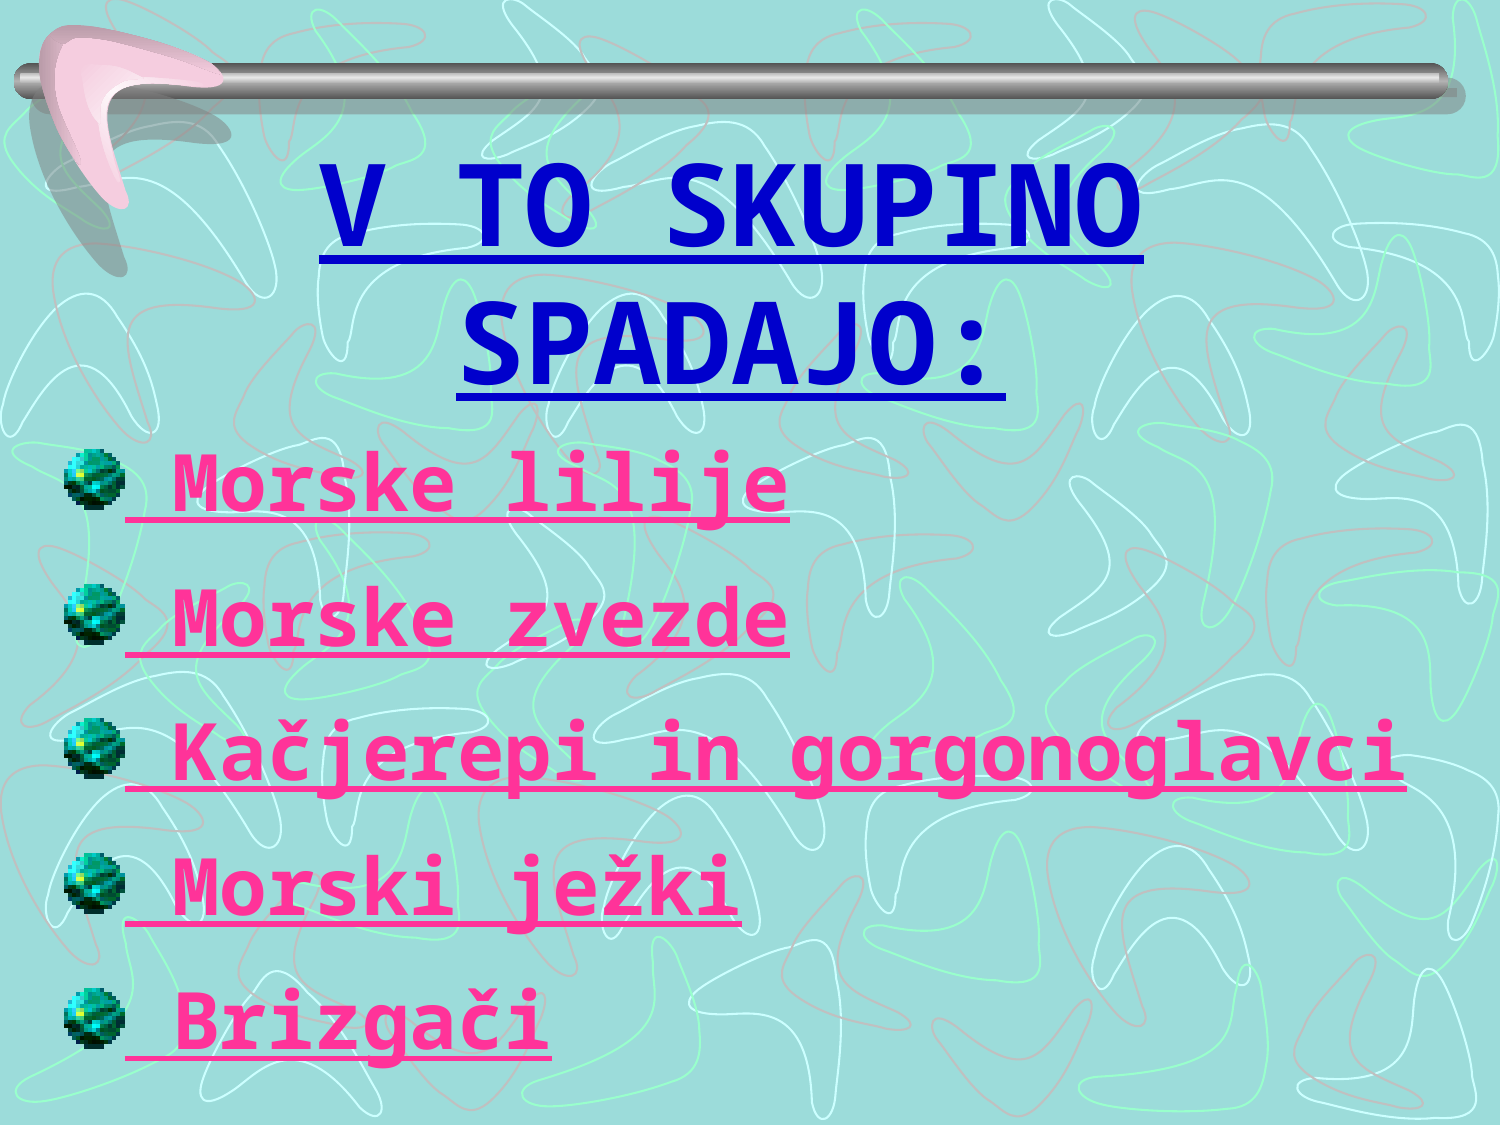

V TO SKUPINO SPADAJO:
 Morske lilije
 Morske zvezde
 Kačjerepi in gorgonoglavci
 Morski ježki
 Brizgači